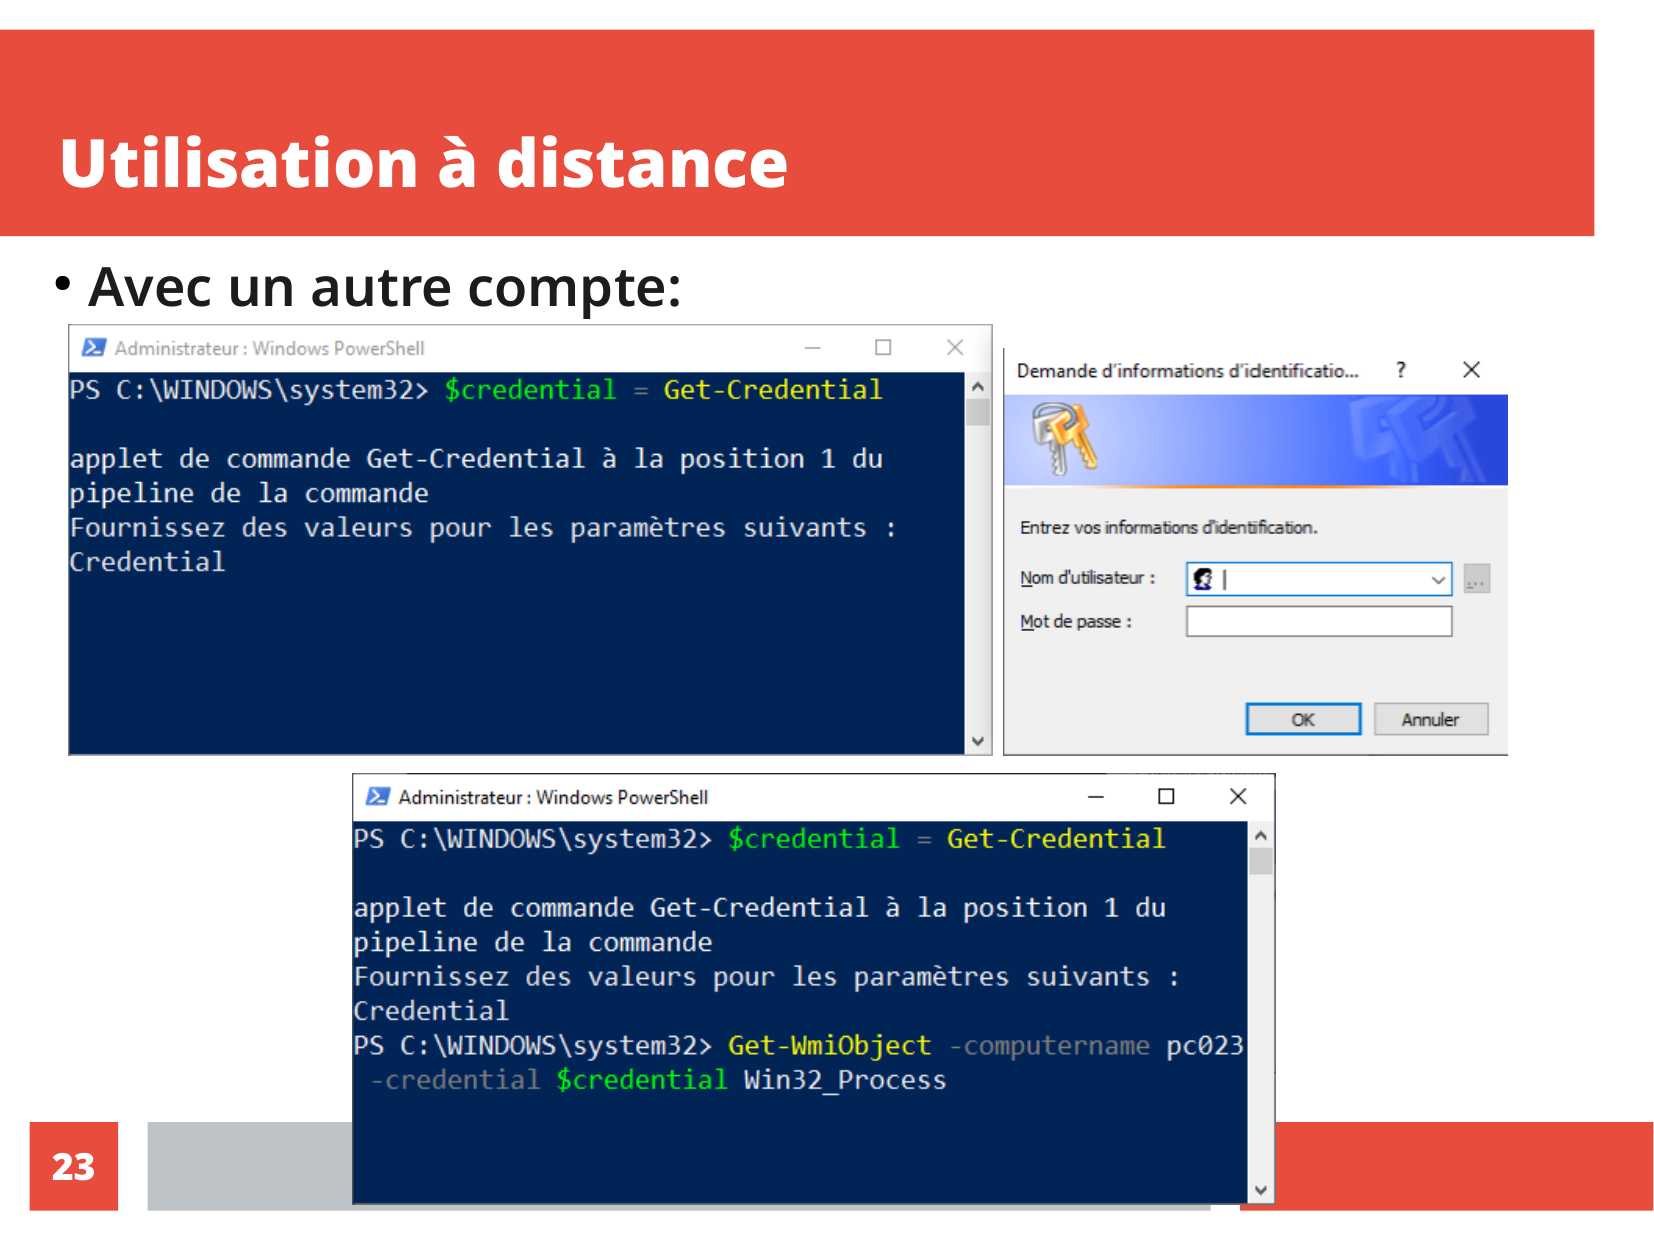

# Utilisation à distance
Avec un autre compte:
23